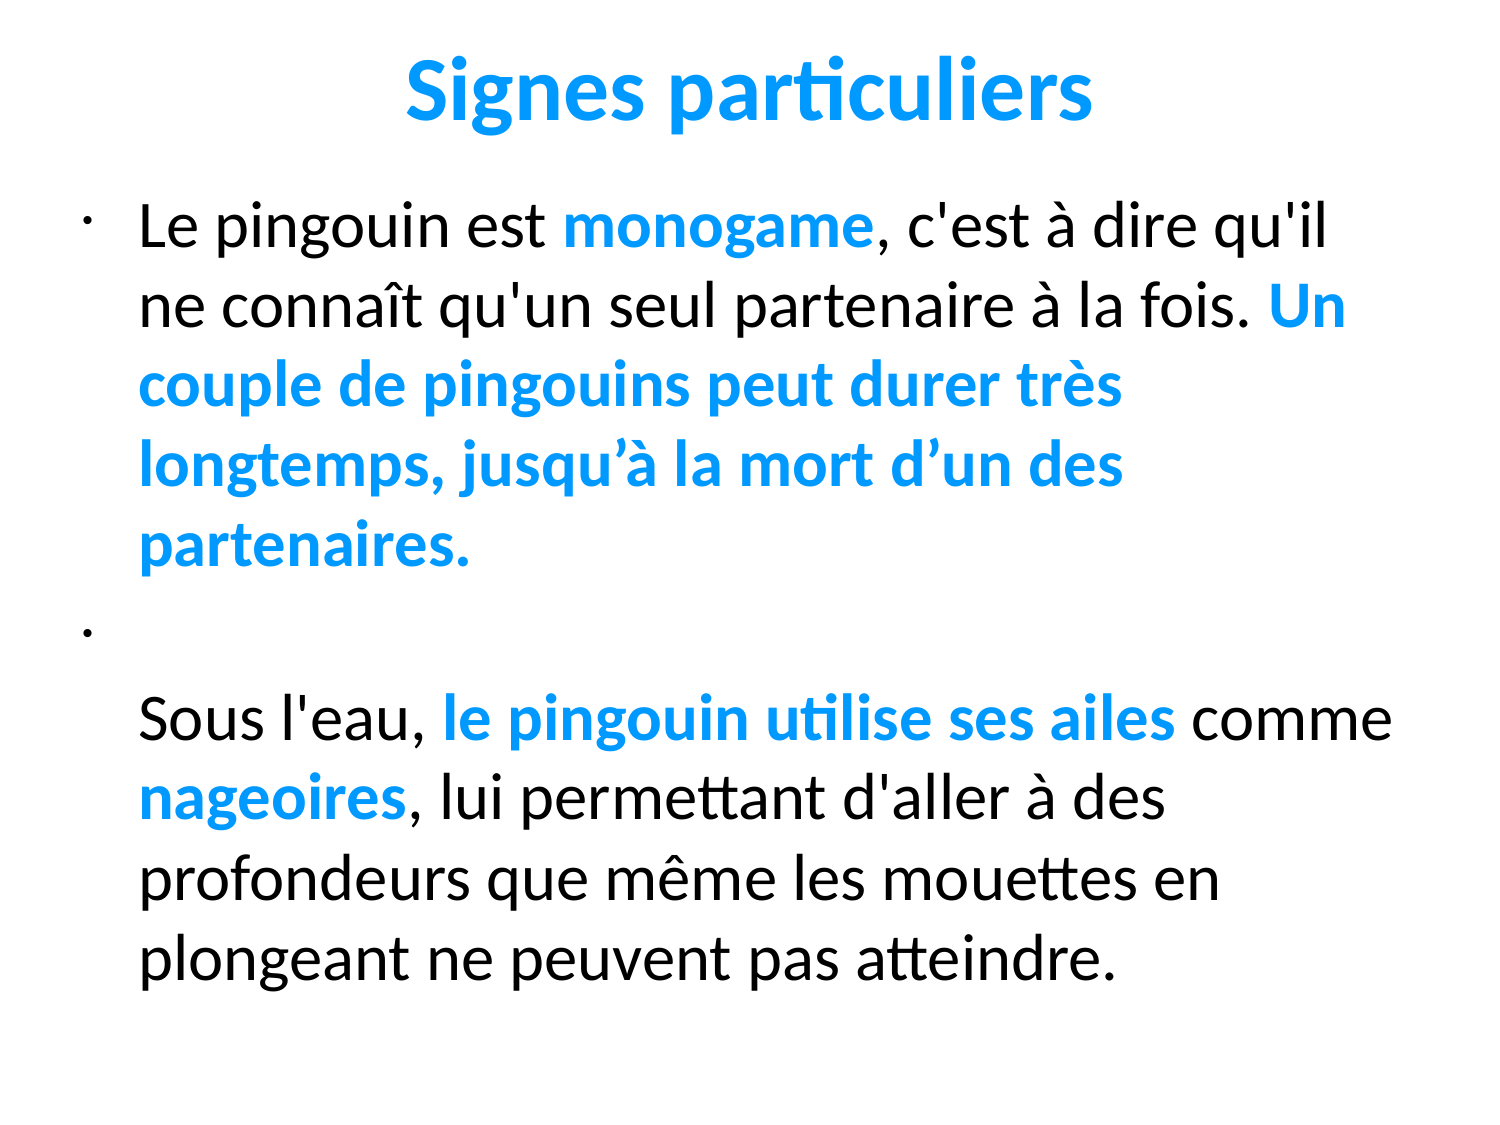

# Signes particuliers
Le pingouin est monogame, c'est à dire qu'il ne connaît qu'un seul partenaire à la fois. Un couple de pingouins peut durer très longtemps, jusqu’à la mort d’un des partenaires.
Sous l'eau, le pingouin utilise ses ailes comme nageoires, lui permettant d'aller à des profondeurs que même les mouettes en plongeant ne peuvent pas atteindre.